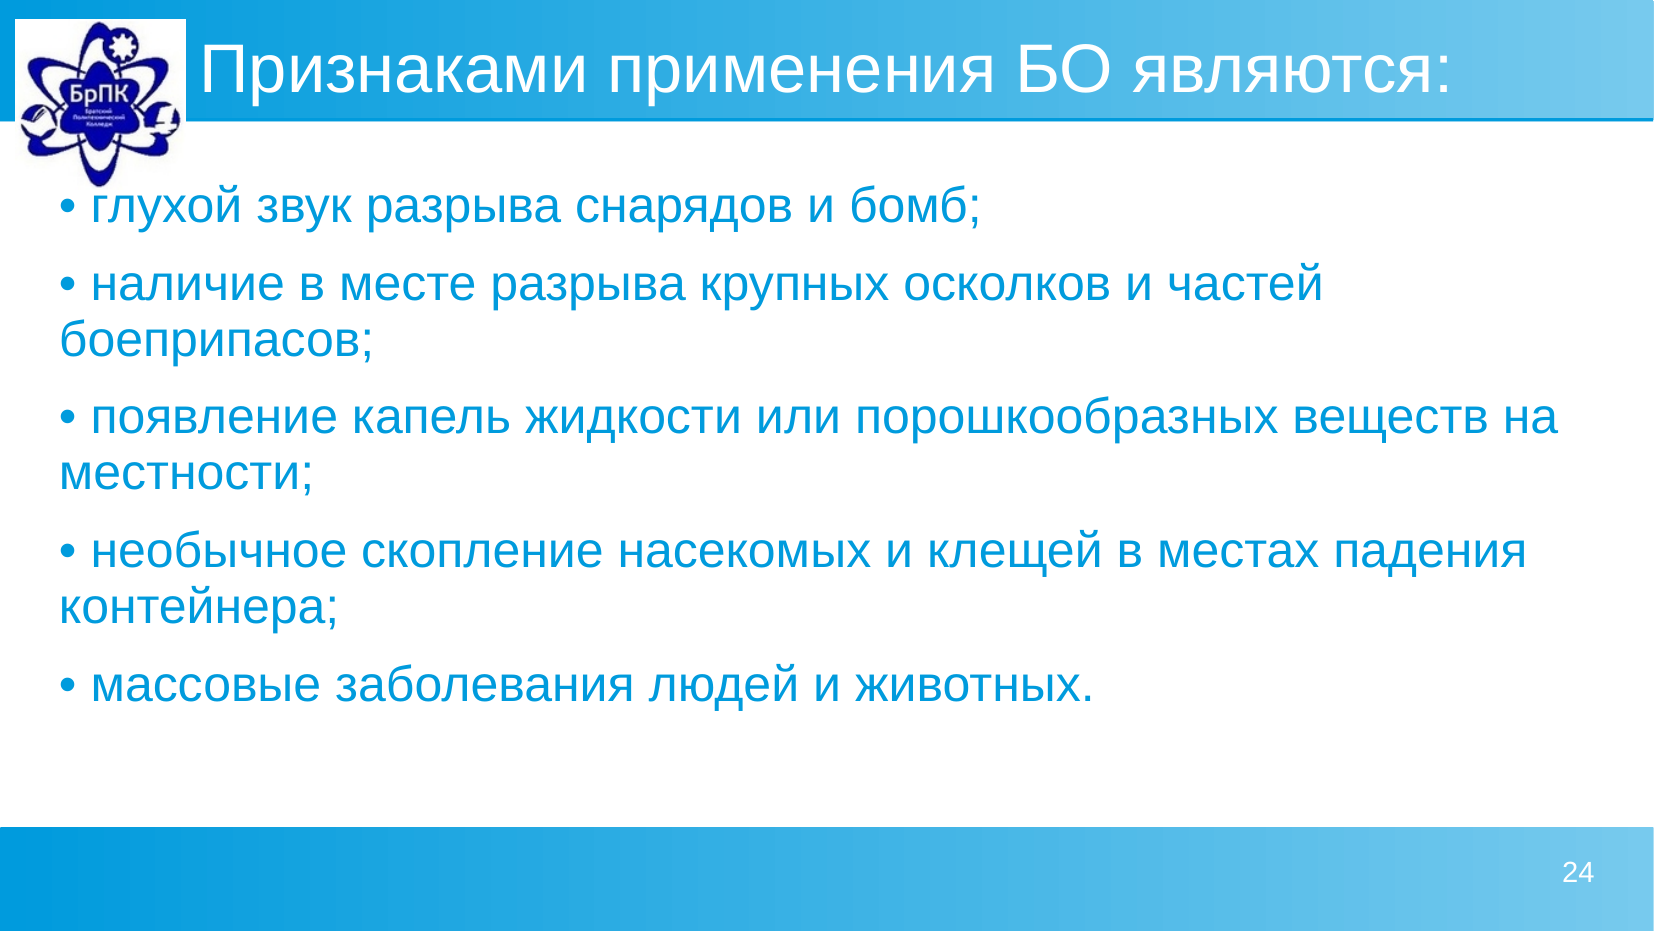

# Признаками применения БО являются:
• глухой звук разрыва снарядов и бомб;
• наличие в месте разрыва крупных осколков и частей боеприпасов;
• появление капель жидкости или порошкообразных веществ на местности;
• необычное скопление насекомых и клещей в местах падения контейнера;
• массовые заболевания людей и животных.
24